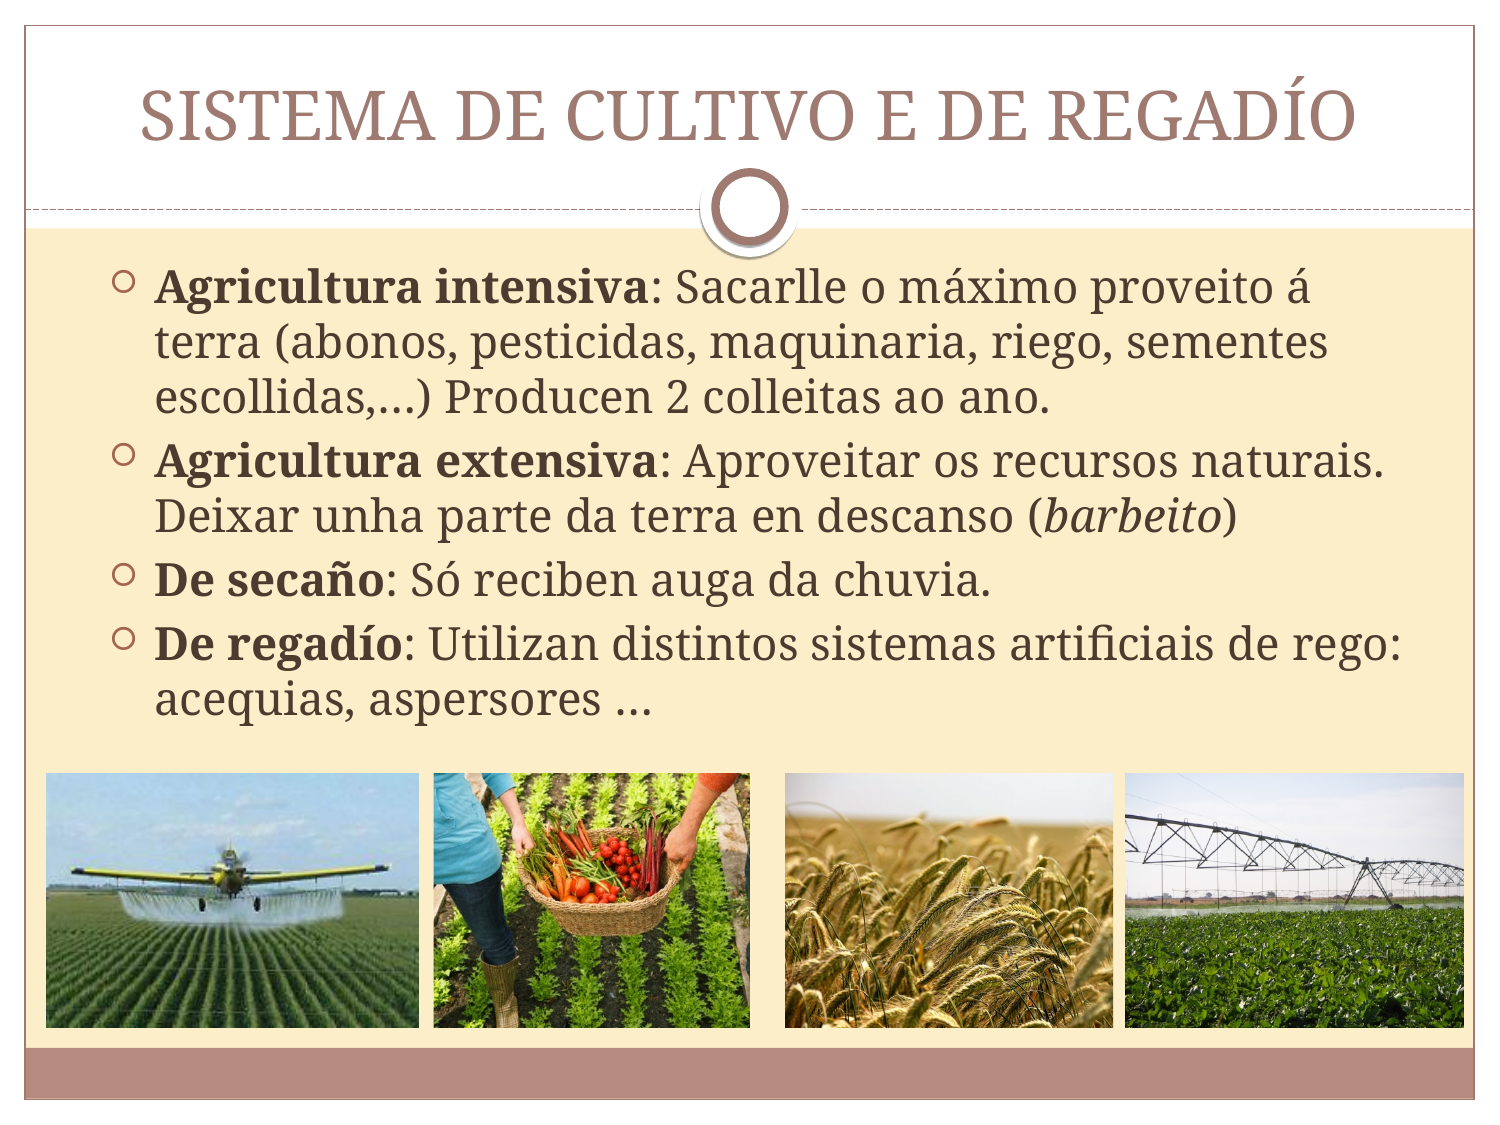

# SISTEMA DE CULTIVO E DE REGADÍO
Agricultura intensiva: Sacarlle o máximo proveito á terra (abonos, pesticidas, maquinaria, riego, sementes escollidas,…) Producen 2 colleitas ao ano.
Agricultura extensiva: Aproveitar os recursos naturais. Deixar unha parte da terra en descanso (barbeito)
De secaño: Só reciben auga da chuvia.
De regadío: Utilizan distintos sistemas artificiais de rego: acequias, aspersores …